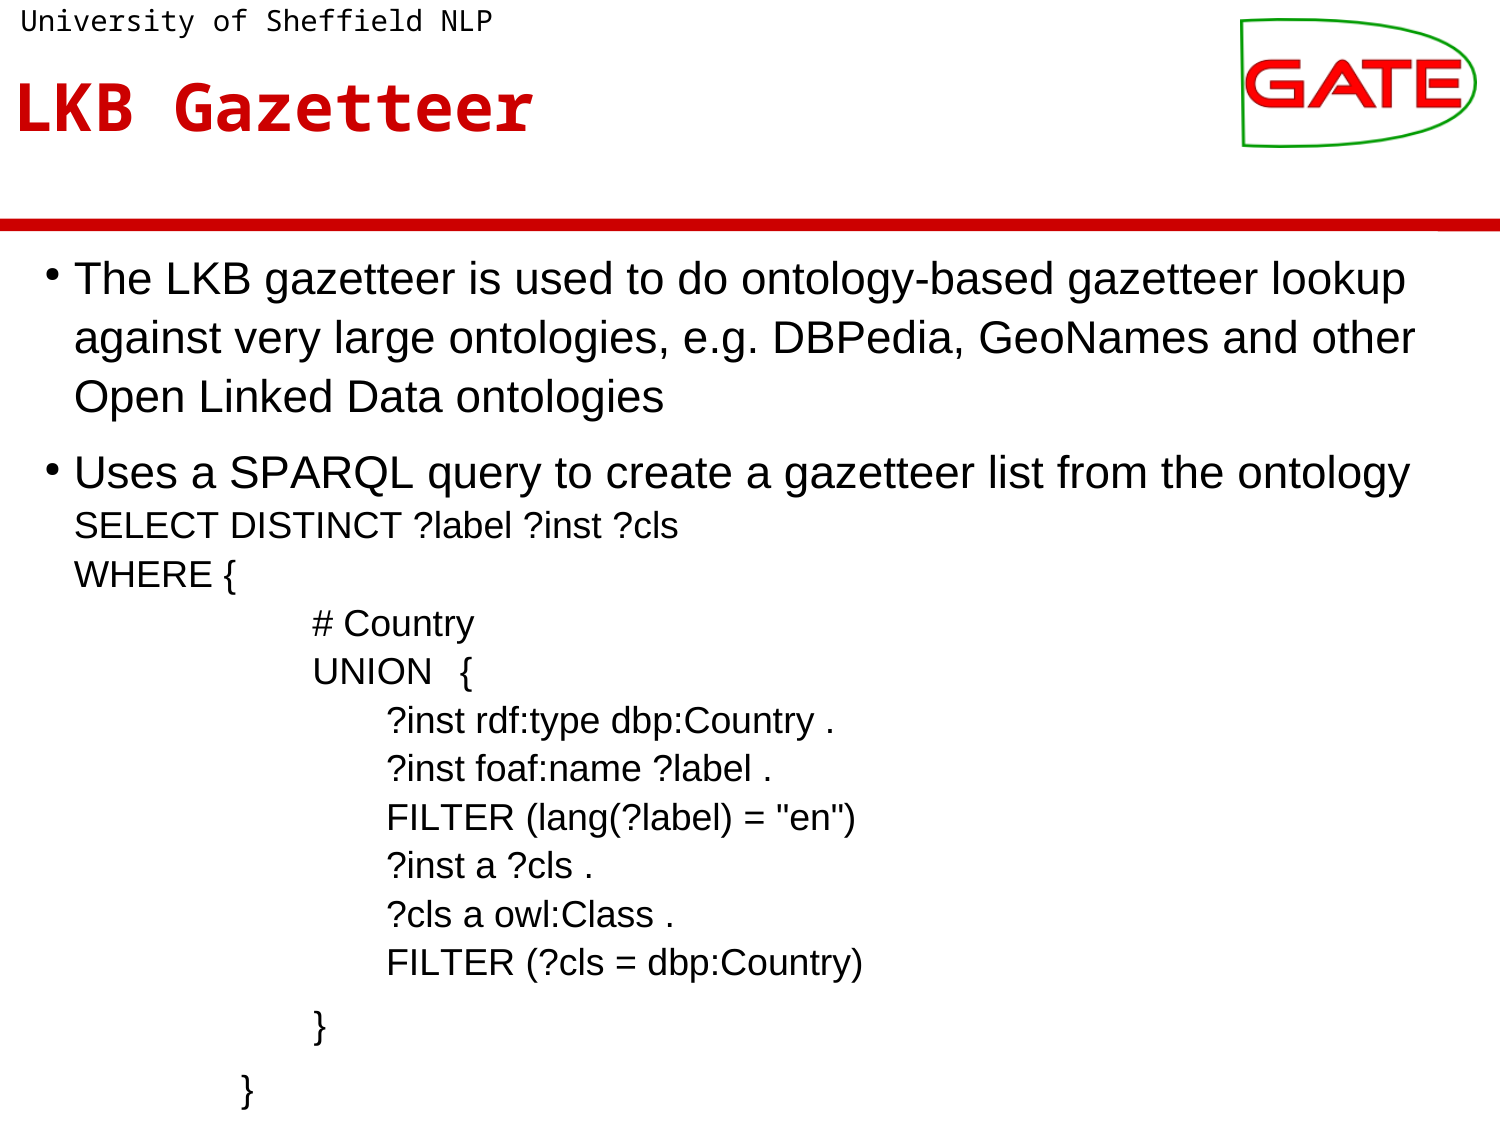

# LKB Gazetteer
The LKB gazetteer is used to do ontology-based gazetteer lookup against very large ontologies, e.g. DBPedia, GeoNames and other Open Linked Data ontologies
Uses a SPARQL query to create a gazetteer list from the ontology
SELECT DISTINCT ?label ?inst ?cls
WHERE {
				# Country
				UNION 	{
					?inst rdf:type dbp:Country .
					?inst foaf:name ?label .
					FILTER (lang(?label) = "en")
					?inst a ?cls .
					?cls a owl:Class .
					FILTER (?cls = dbp:Country)
 		}
}